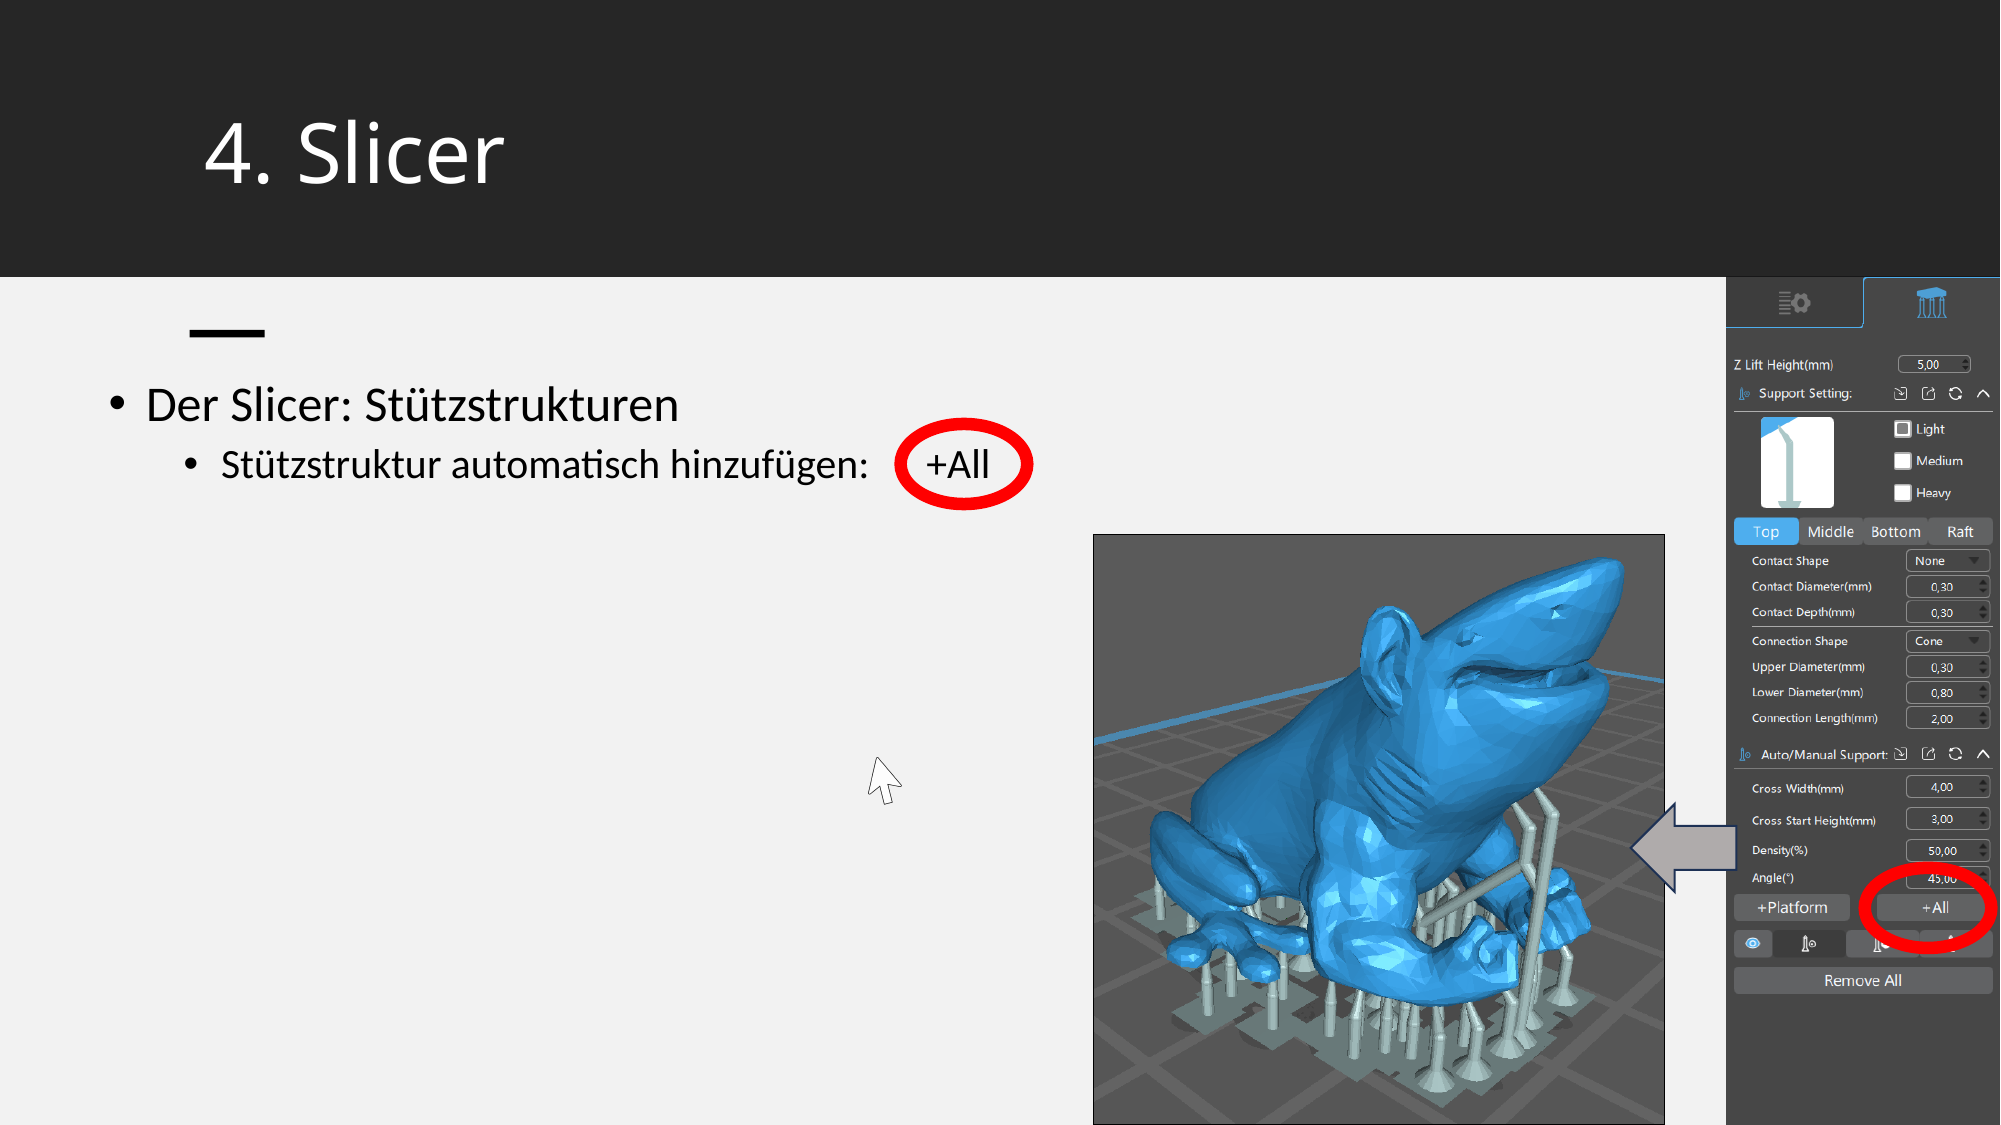

# 4. Slicer
Der Slicer: Stützstrukturen
Stützstruktur automatisch hinzufügen: +All